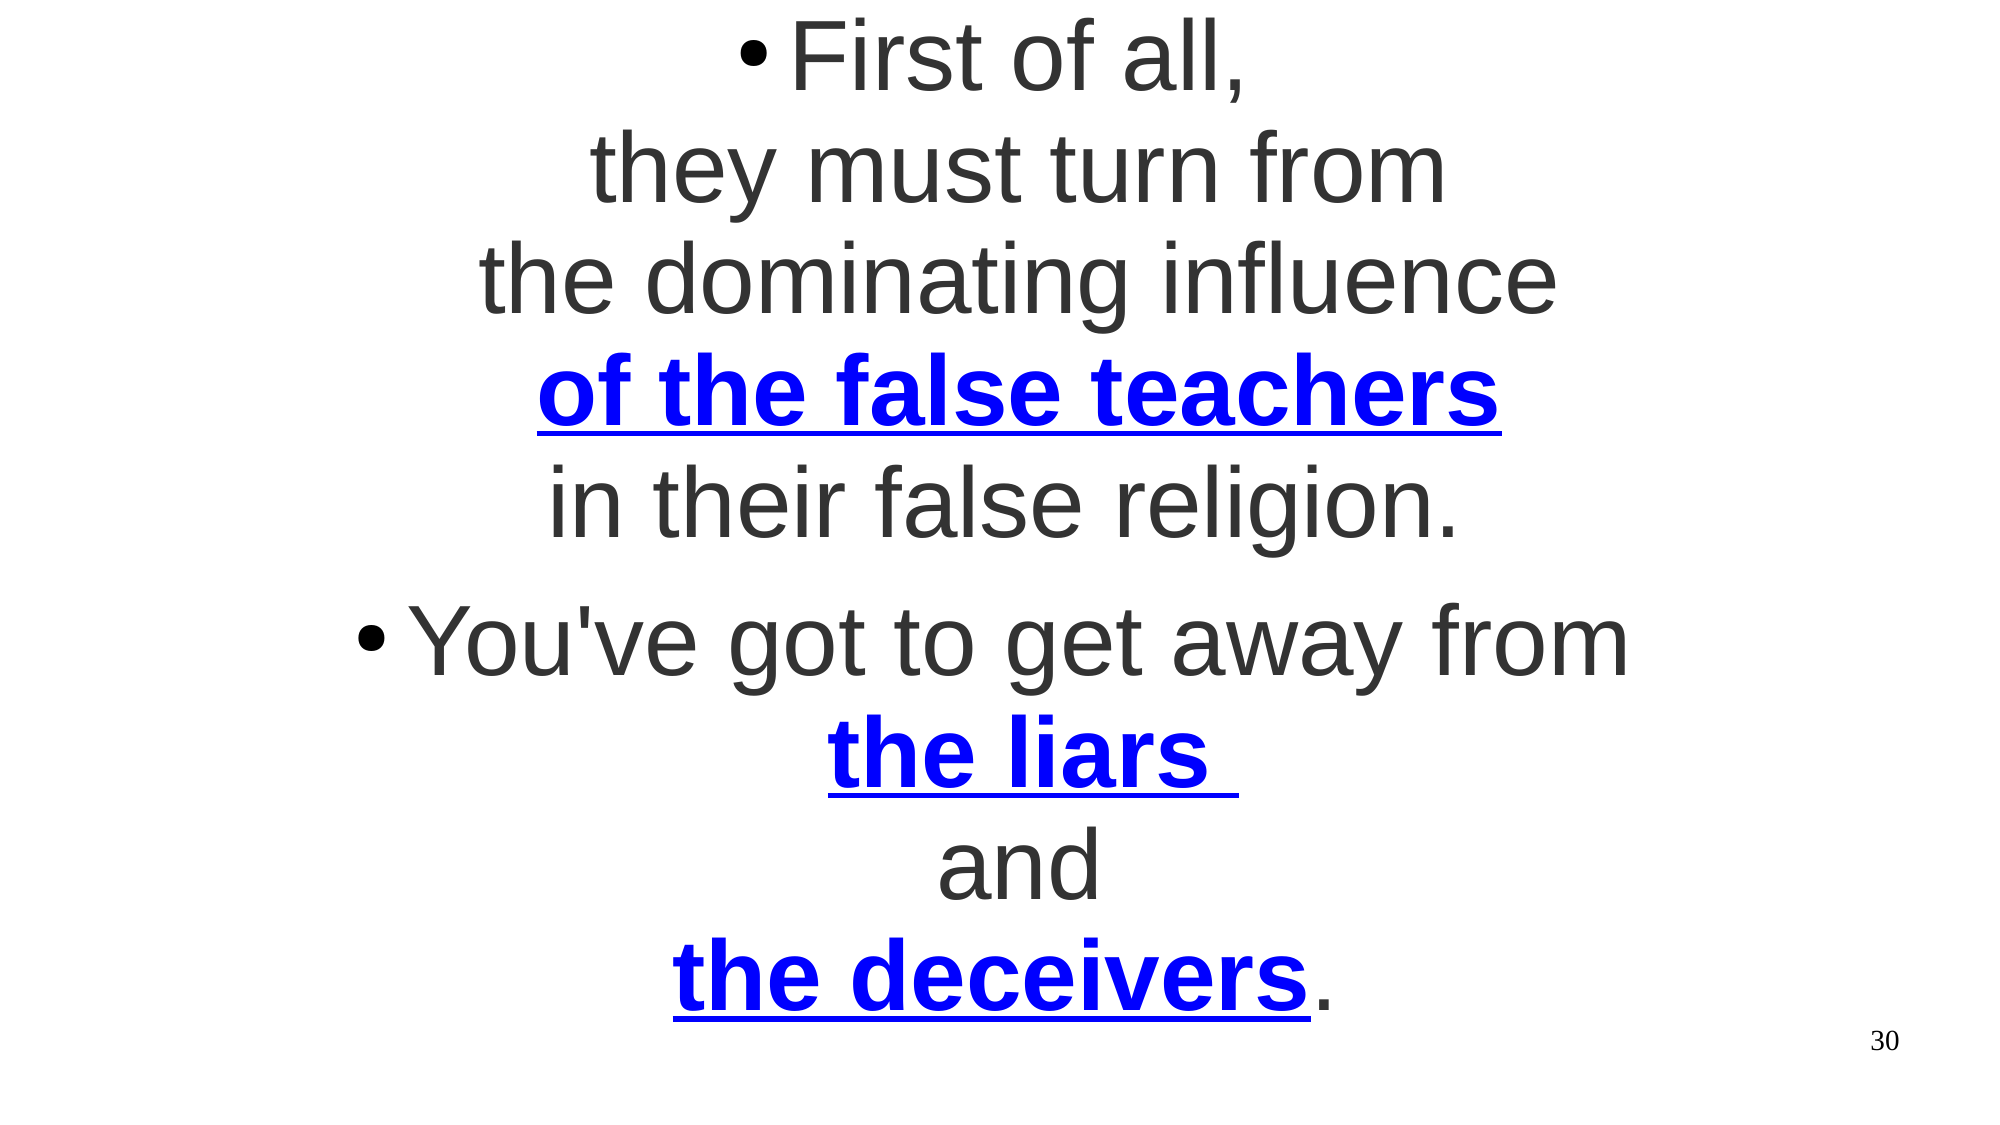

# First of all, they must turn from the dominating influence of the false teachers in their false religion.
You've got to get away from
the liars
and
the deceivers.
30